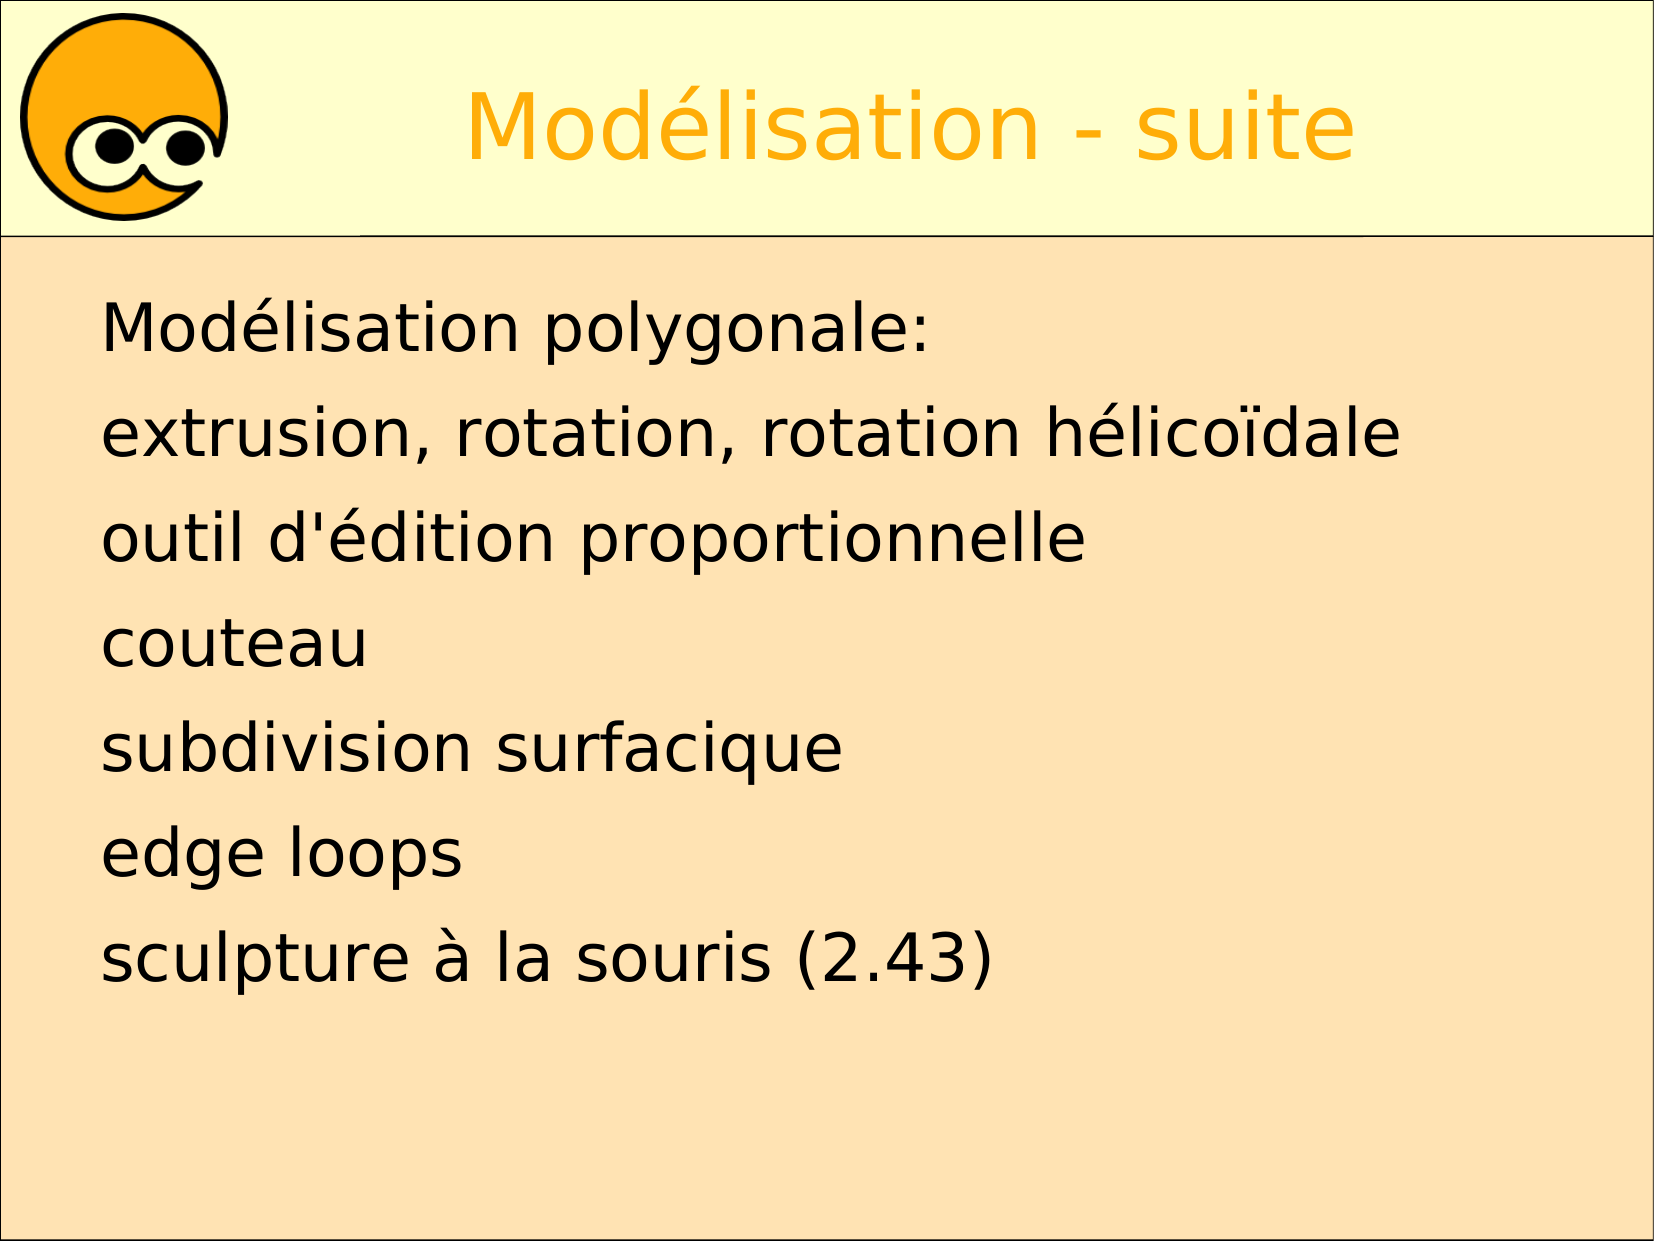

# Modélisation - suite
Modélisation polygonale:
extrusion, rotation, rotation hélicoïdale
outil d'édition proportionnelle
couteau
subdivision surfacique
edge loops
sculpture à la souris (2.43)